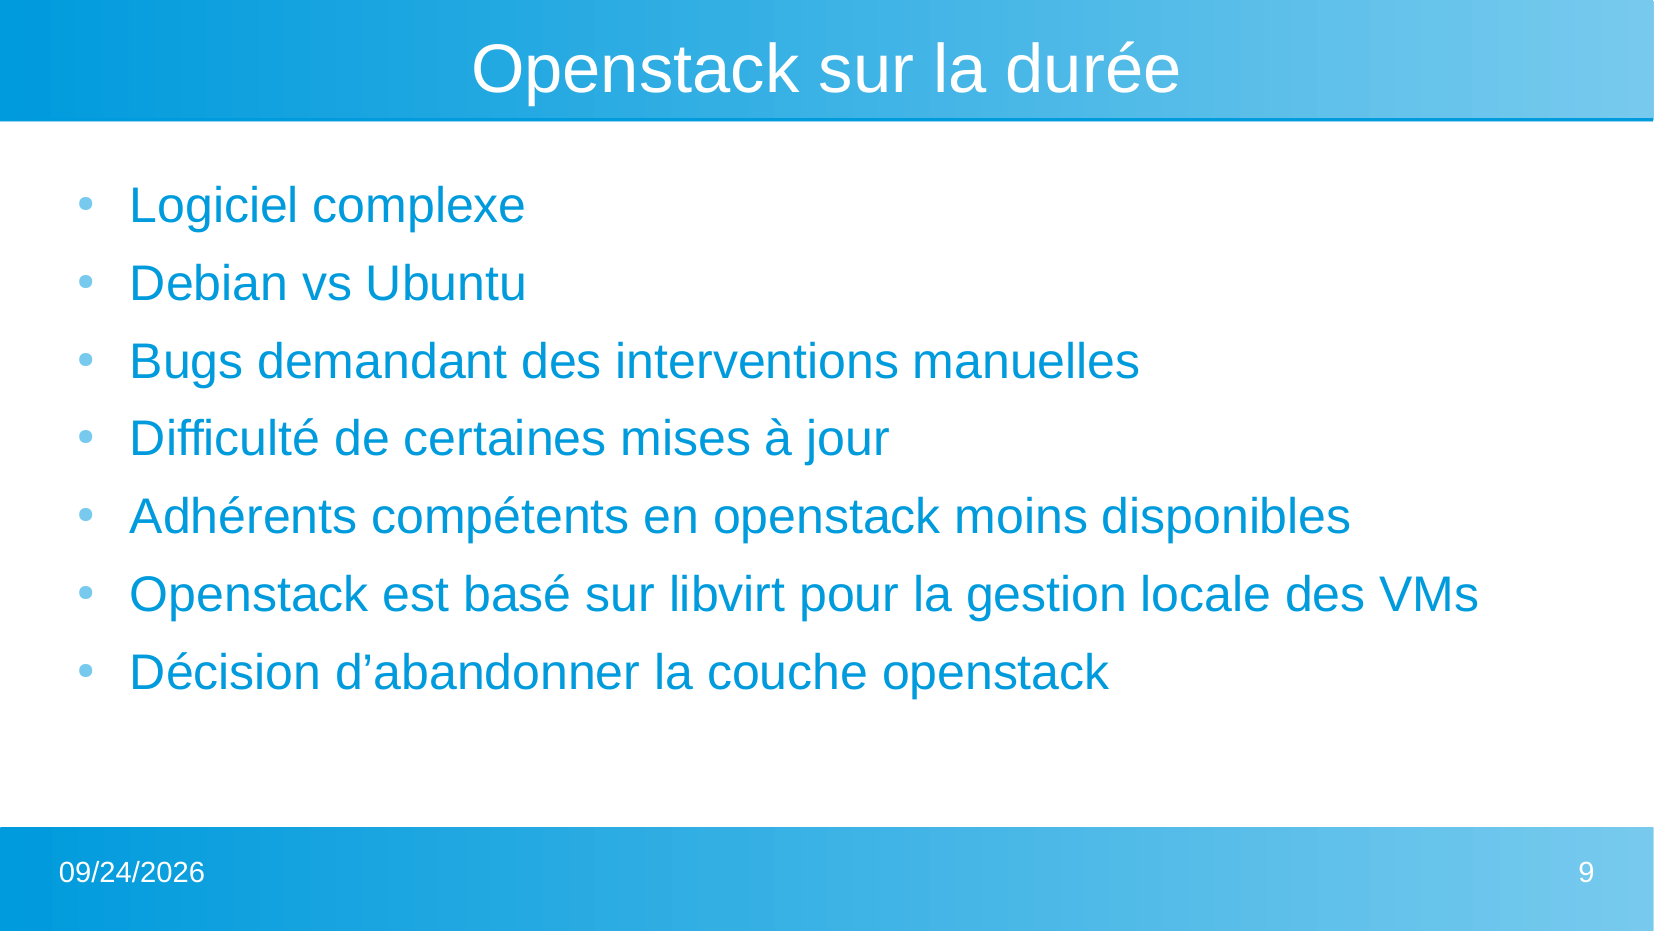

# Openstack sur la durée
Logiciel complexe
Debian vs Ubuntu
Bugs demandant des interventions manuelles
Difficulté de certaines mises à jour
Adhérents compétents en openstack moins disponibles
Openstack est basé sur libvirt pour la gestion locale des VMs
Décision d’abandonner la couche openstack
9